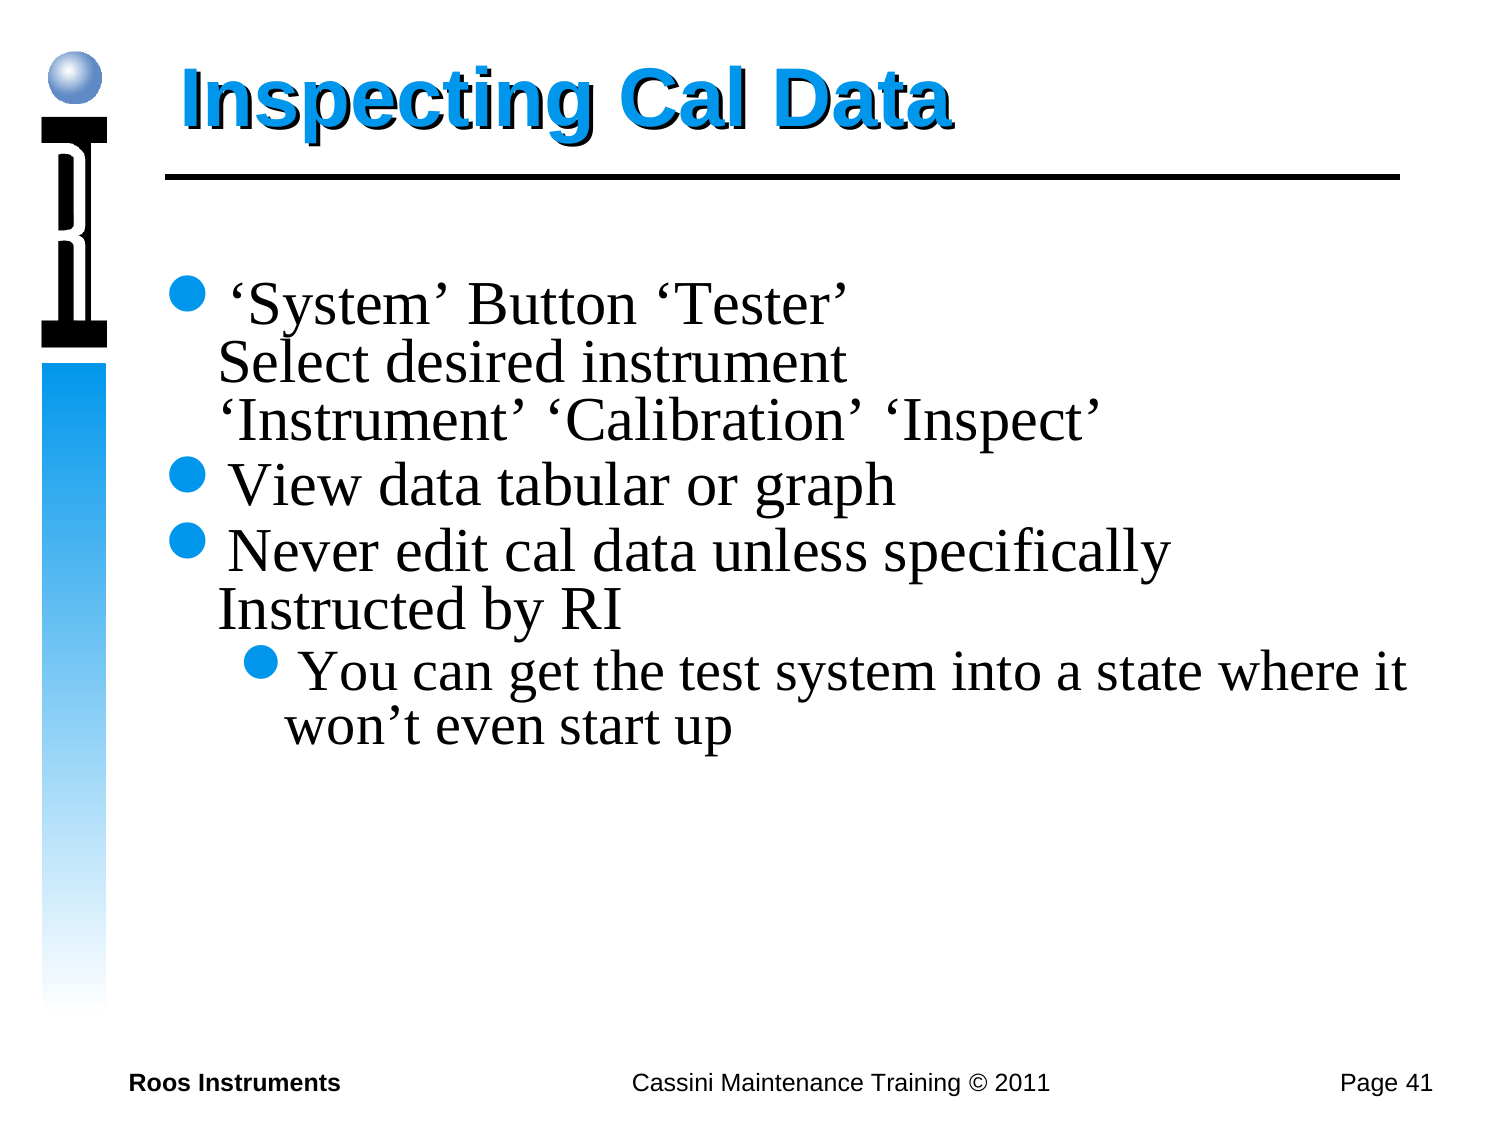

# Inspecting Cal Data
‘System’ Button ‘Tester’
Select desired instrument
‘Instrument’ ‘Calibration’ ‘Inspect’
View data tabular or graph
Never edit cal data unless specifically Instructed by RI
You can get the test system into a state where it won’t even start up